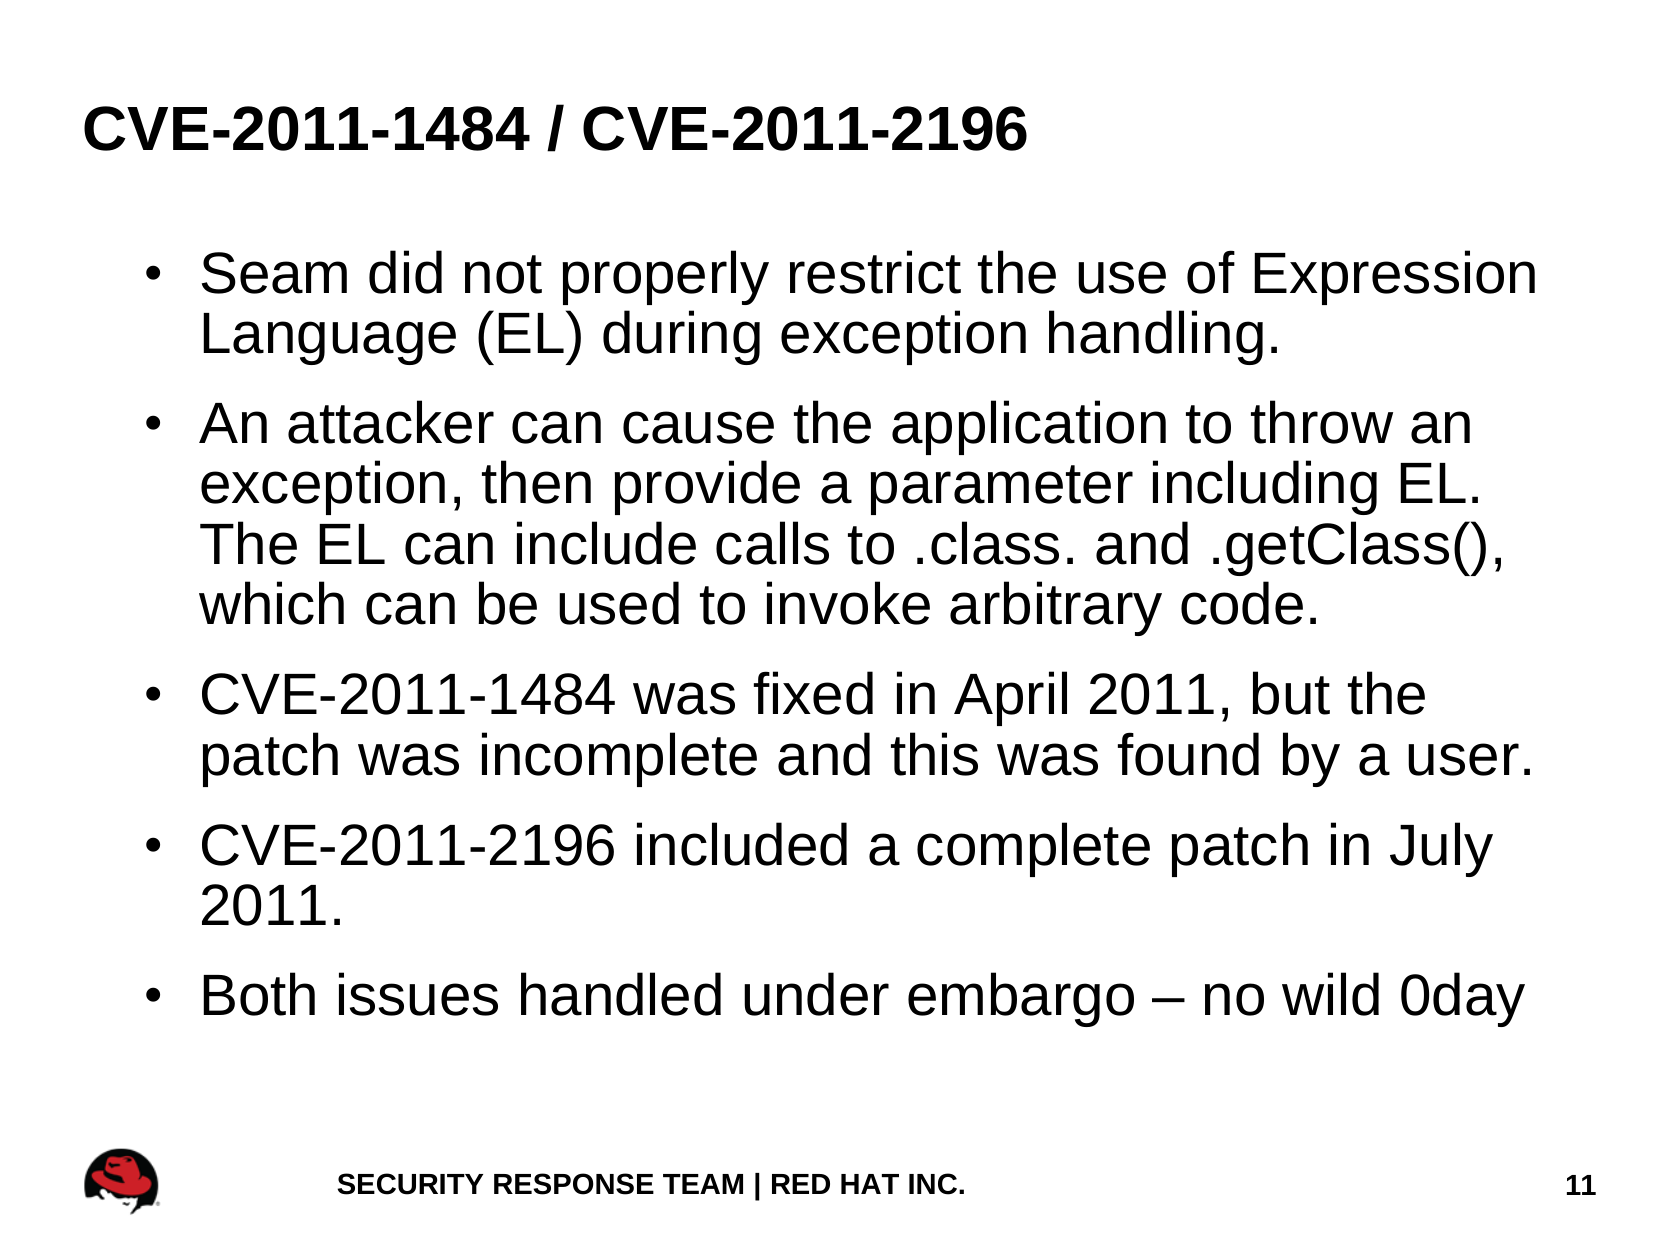

# CVE-2011-1484 / CVE-2011-2196
Seam did not properly restrict the use of Expression Language (EL) during exception handling.
An attacker can cause the application to throw an exception, then provide a parameter including EL. The EL can include calls to .class. and .getClass(), which can be used to invoke arbitrary code.
CVE-2011-1484 was fixed in April 2011, but the patch was incomplete and this was found by a user.
CVE-2011-2196 included a complete patch in July 2011.
Both issues handled under embargo – no wild 0day